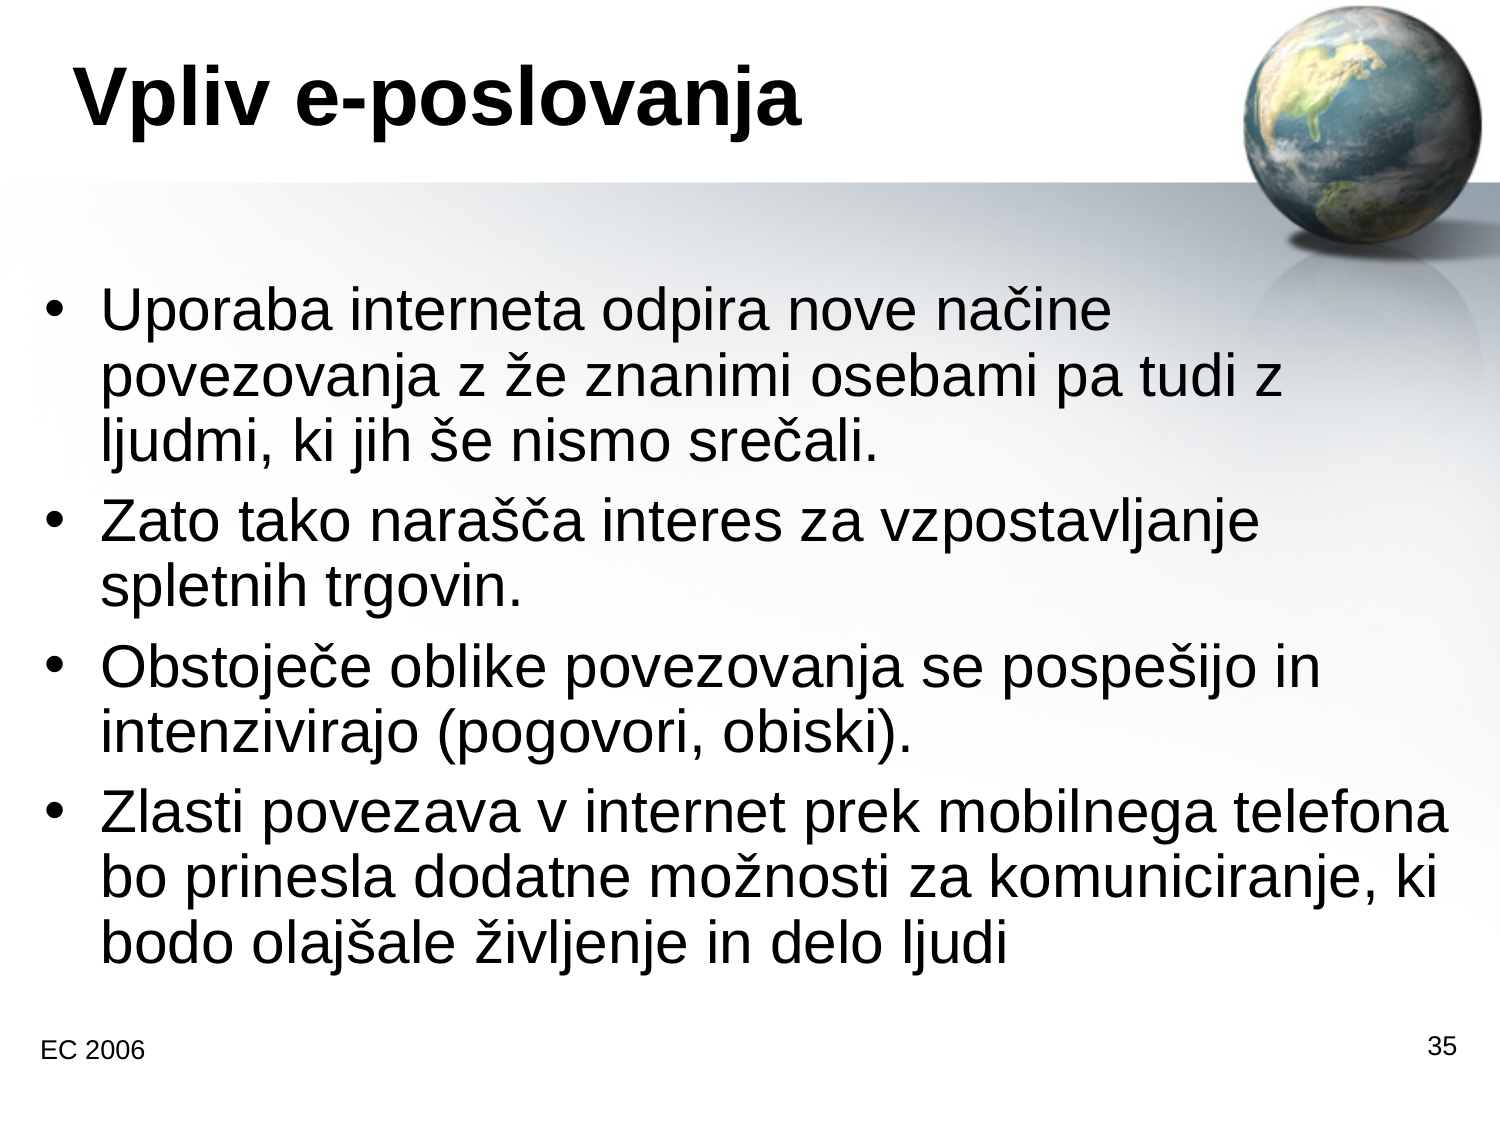

# Vpliv e-poslovanja
Uporaba interneta odpira nove načine povezovanja z že znanimi osebami pa tudi z ljudmi, ki jih še nismo srečali.
Zato tako narašča interes za vzpostavljanje spletnih trgovin.
Obstoječe oblike povezovanja se pospešijo in intenzivirajo (pogovori, obiski).
Zlasti povezava v internet prek mobilnega telefona bo prinesla dodatne možnosti za komuniciranje, ki bodo olajšale življenje in delo ljudi
EC 2006